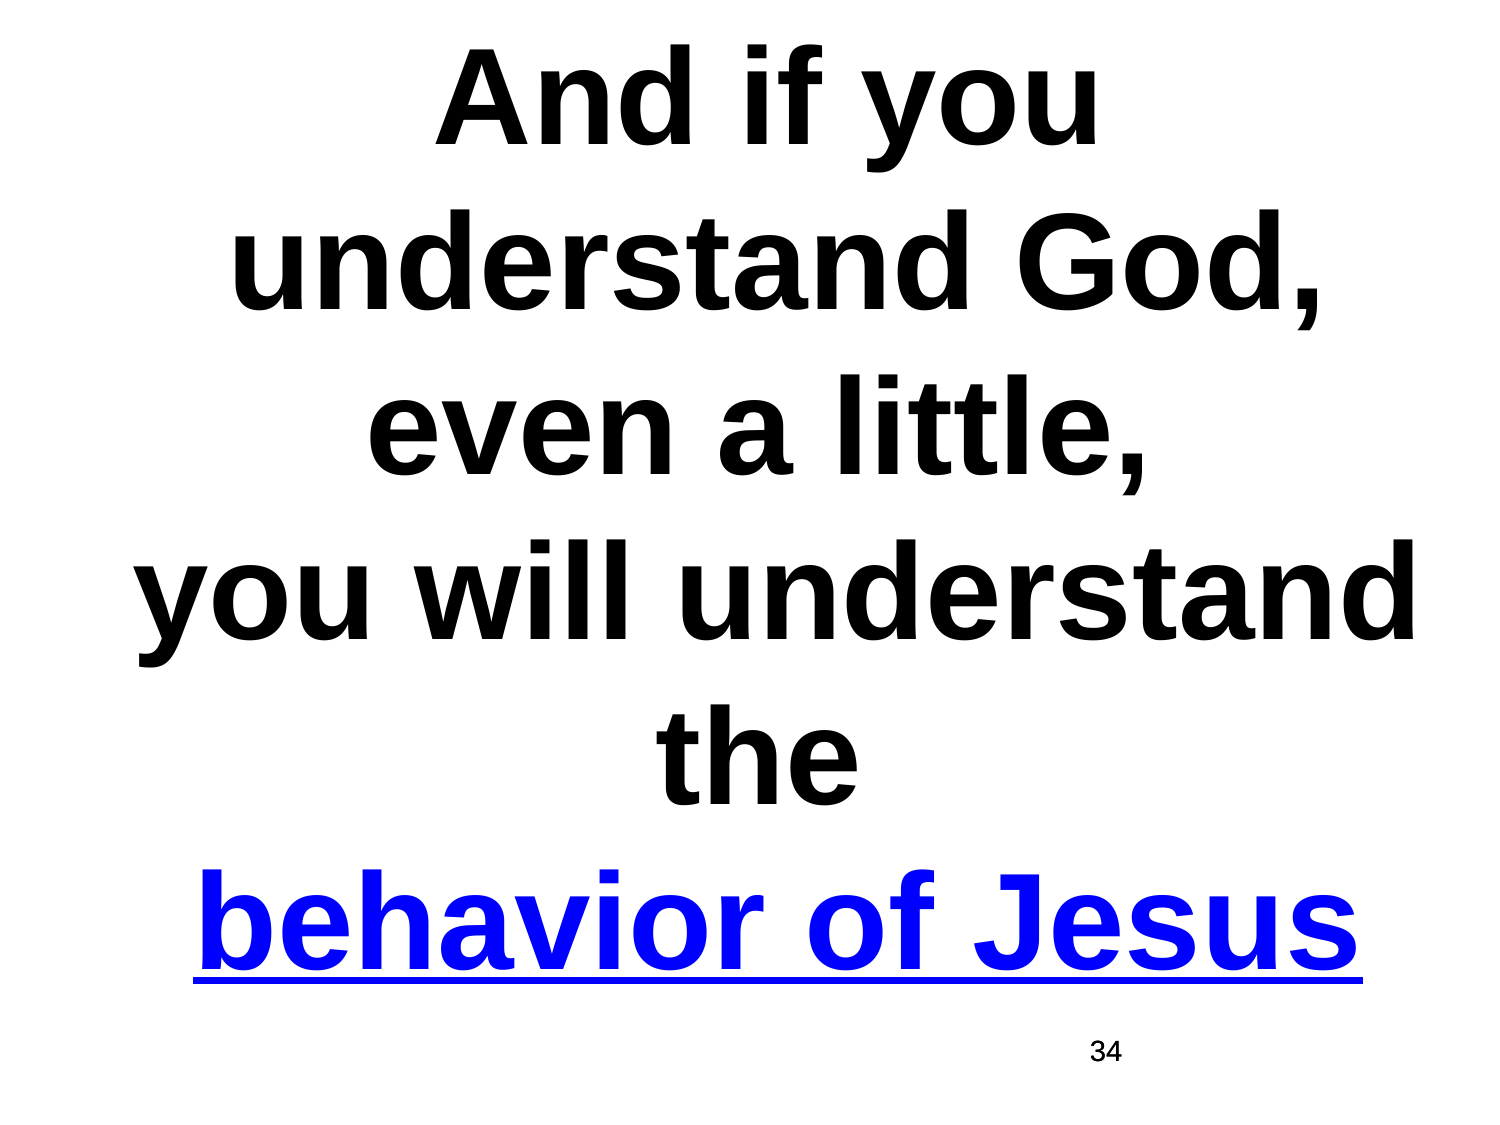

And if you understand God, even a little,
you will understand the
behavior of Jesus
34